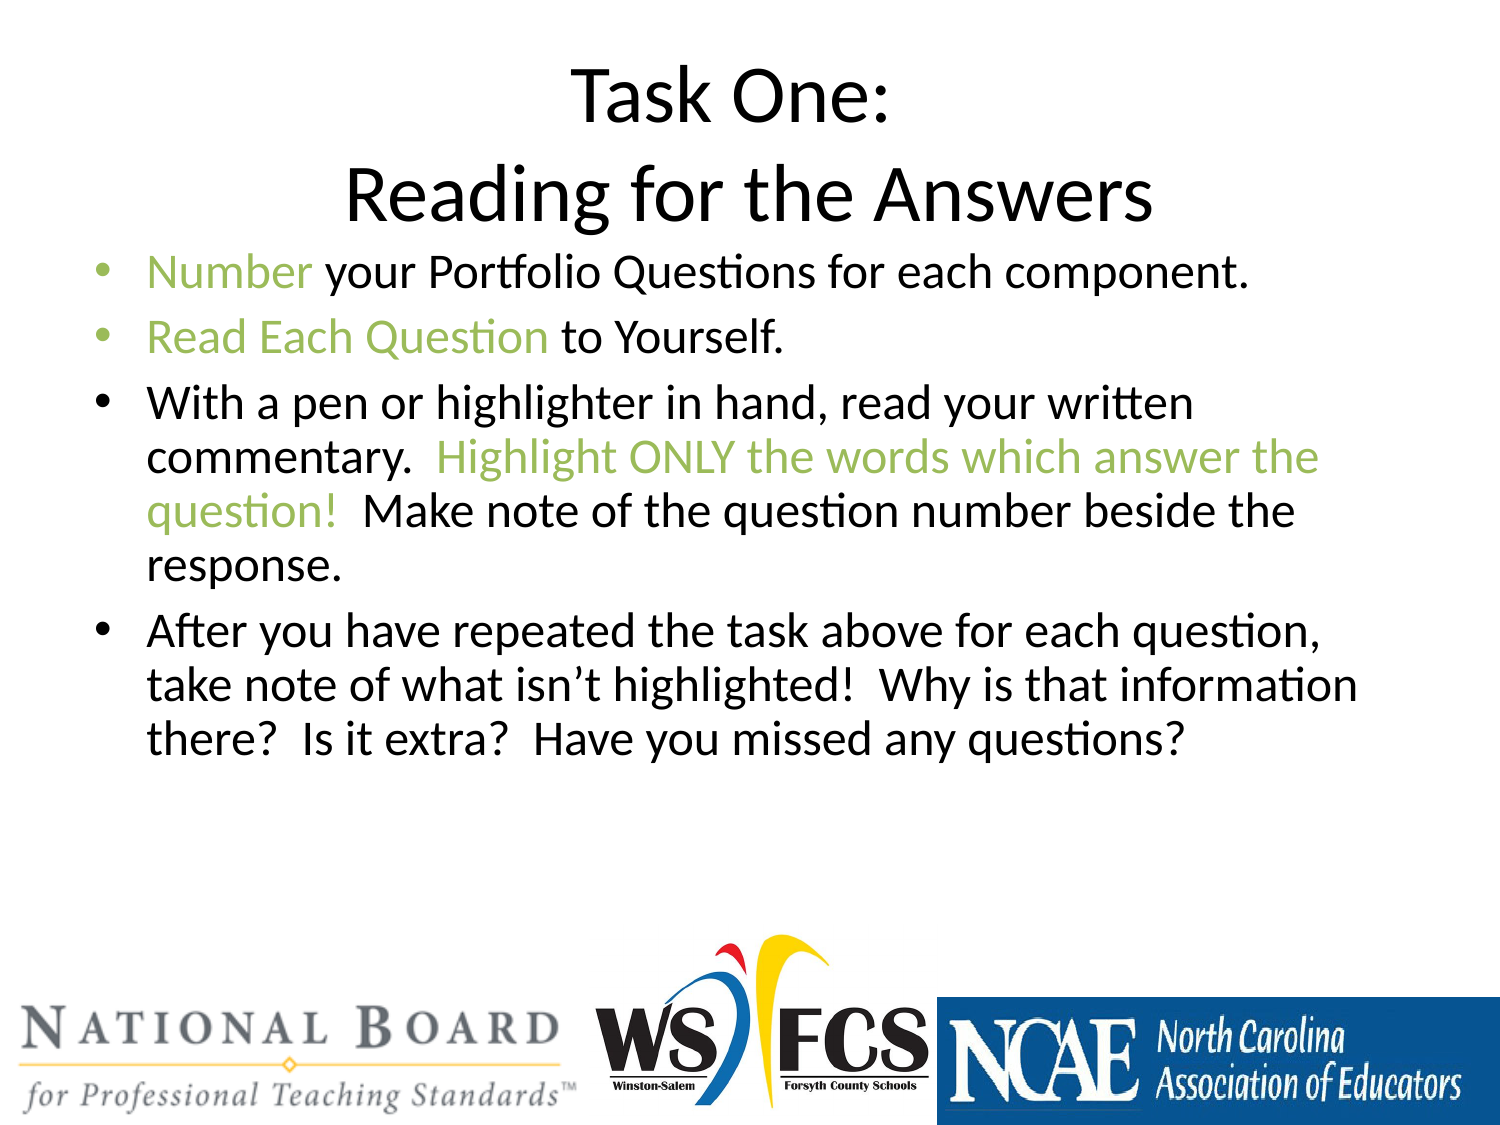

# Task One: Reading for the Answers
Number your Portfolio Questions for each component.
Read Each Question to Yourself.
With a pen or highlighter in hand, read your written commentary. Highlight ONLY the words which answer the question! Make note of the question number beside the response.
After you have repeated the task above for each question, take note of what isn’t highlighted! Why is that information there? Is it extra? Have you missed any questions?